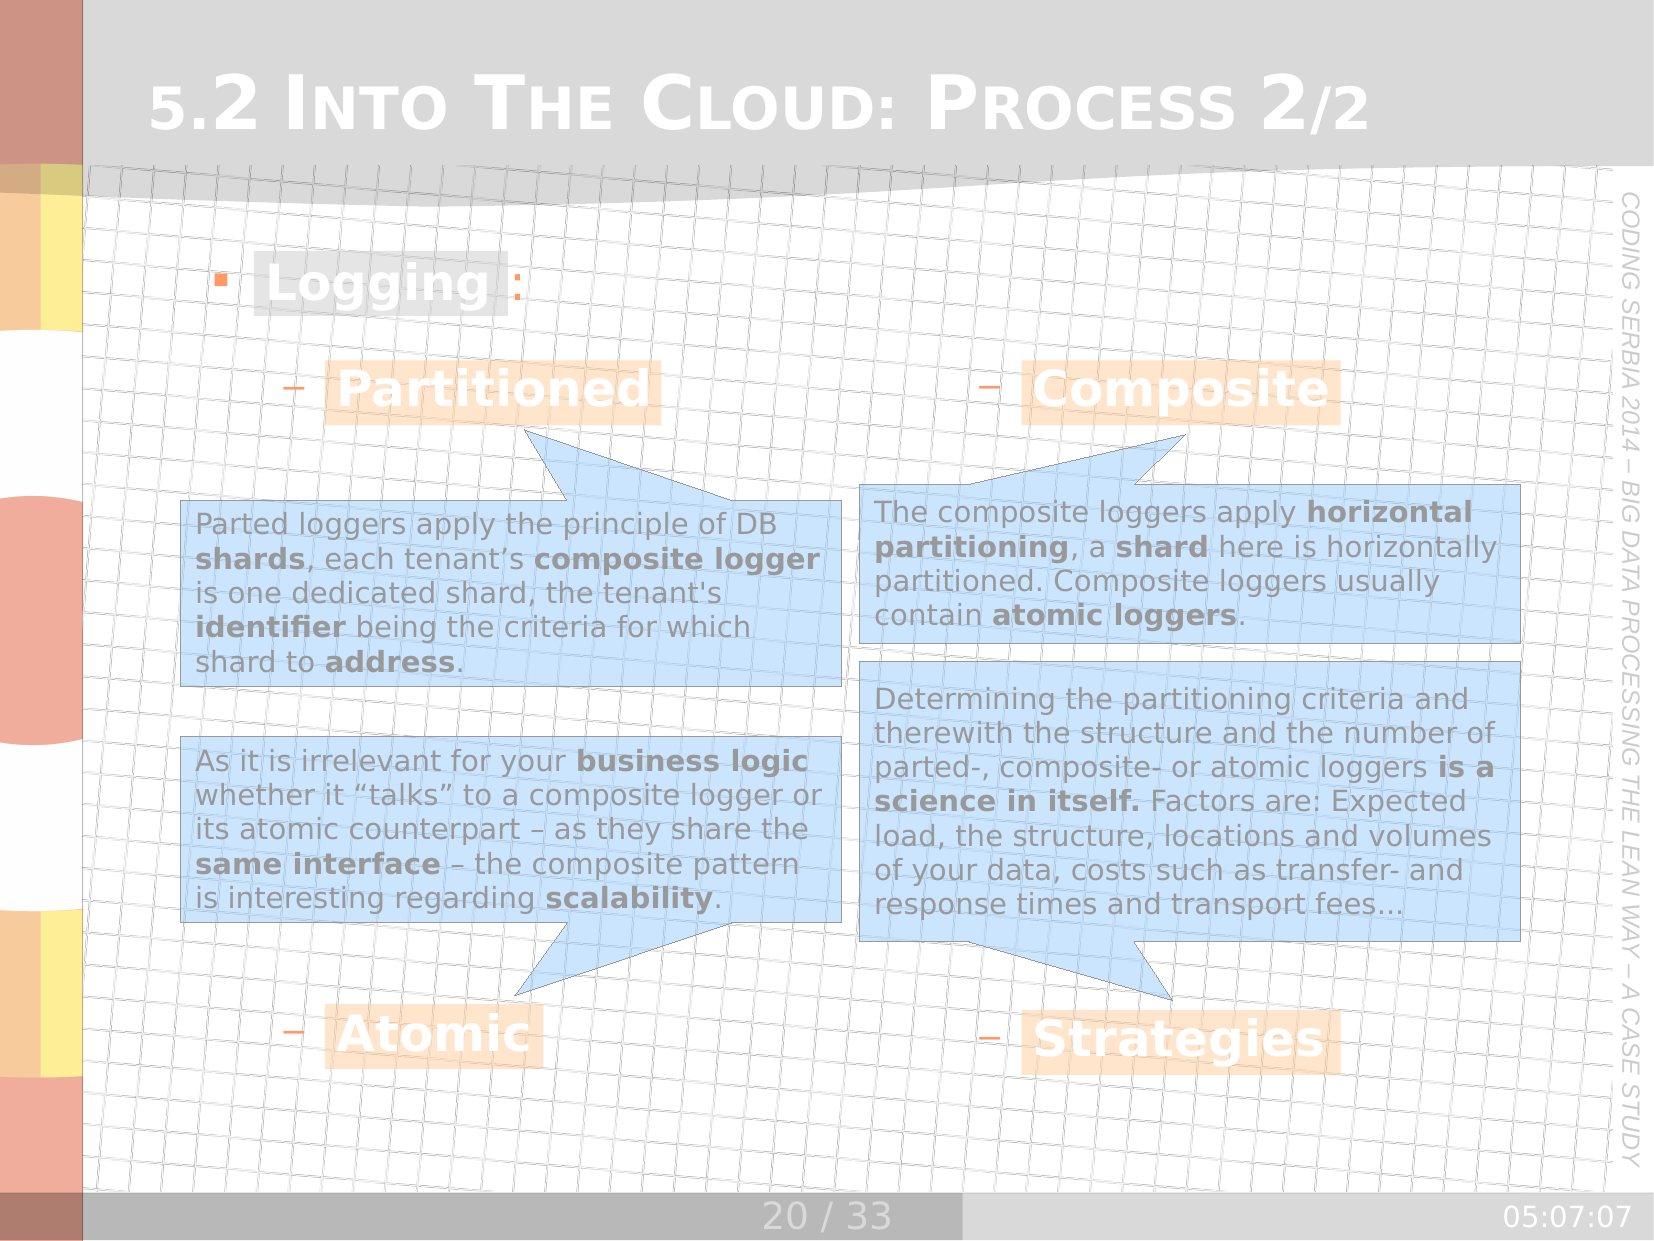

# 5.2 INTO THE CLOUD: PROCESS 2/2
Logging :
Partitioned
Atomic
Composite
Strategies
The composite loggers apply horizontal partitioning, a shard here is horizontally partitioned. Composite loggers usually contain atomic loggers.
Parted loggers apply the principle of DB shards, each tenant’s composite logger is one dedicated shard, the tenant's identifier being the criteria for which shard to address.
Determining the partitioning criteria and therewith the structure and the number of parted-, composite- or atomic loggers is a science in itself. Factors are: Expected load, the structure, locations and volumes of your data, costs such as transfer- and response times and transport fees...
As it is irrelevant for your business logic whether it “talks” to a composite logger or its atomic counterpart – as they share the same interface – the composite pattern is interesting regarding scalability.